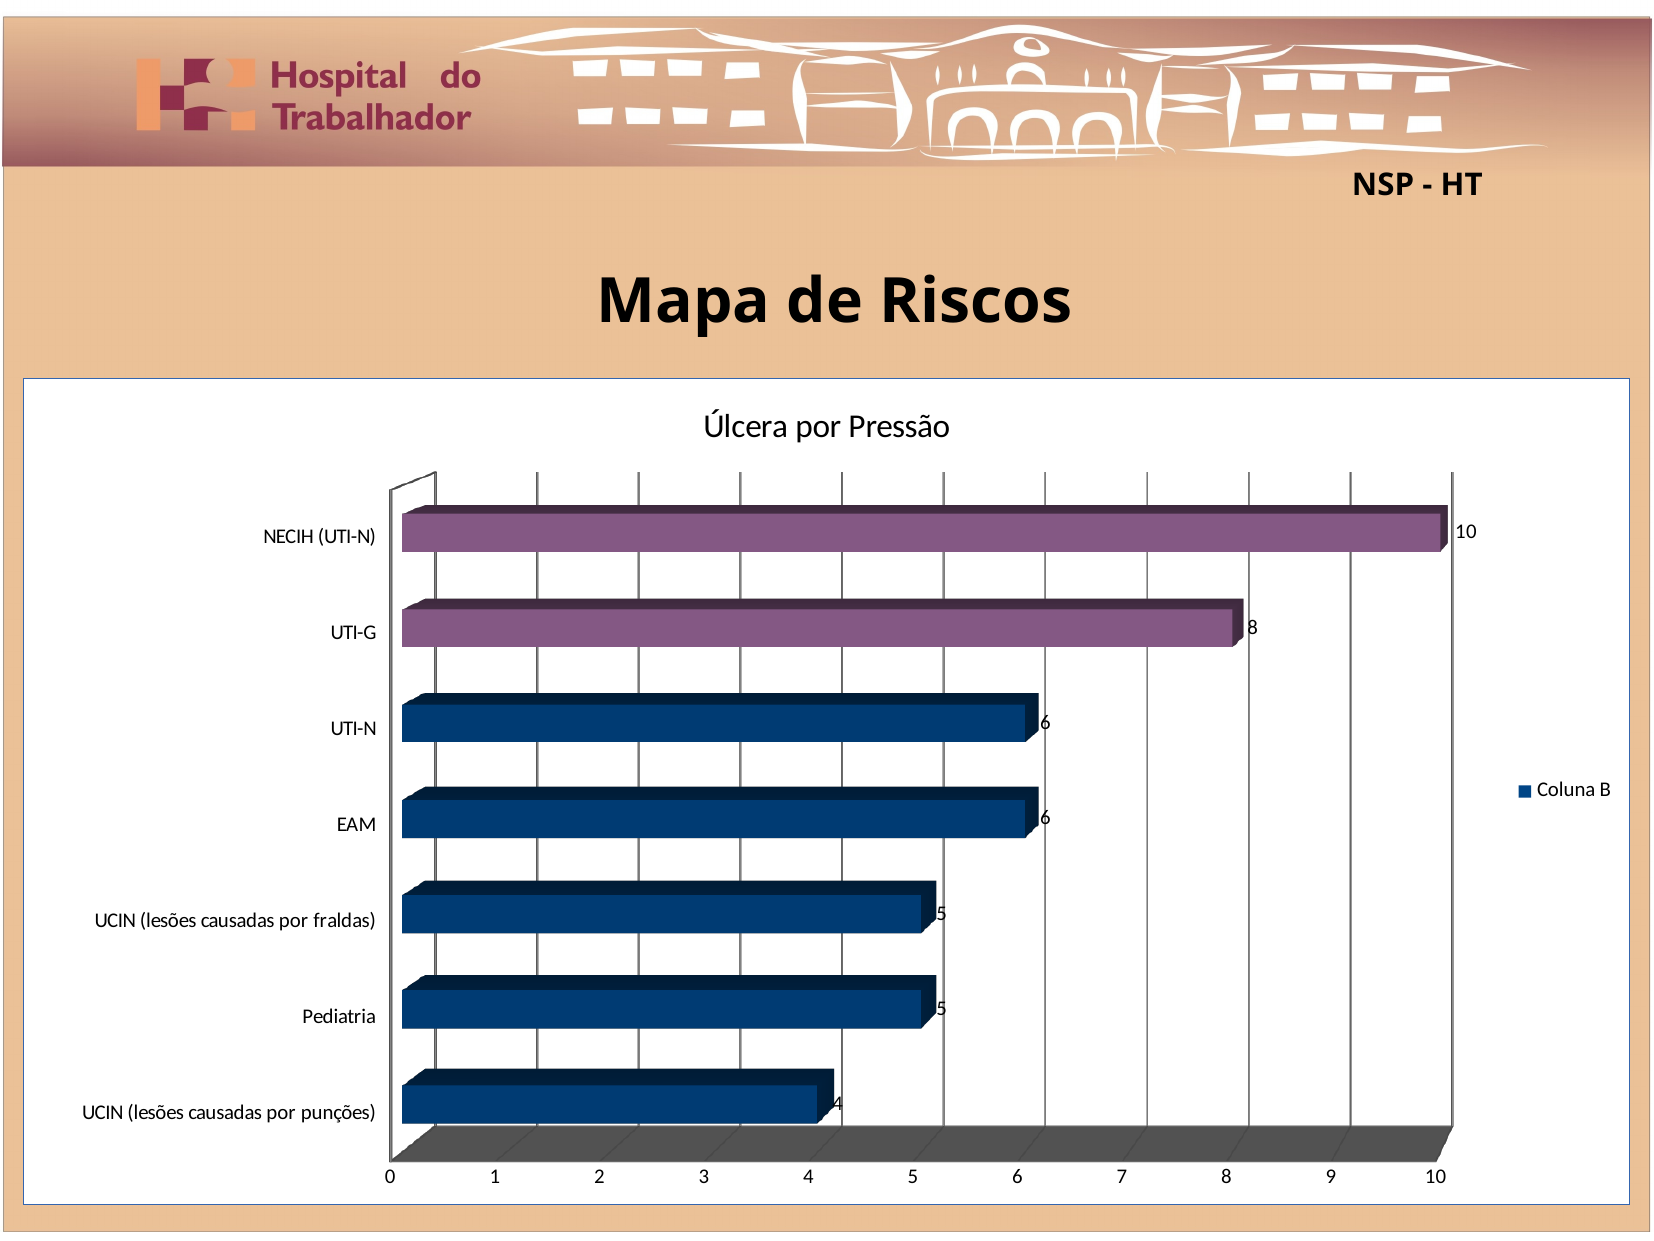

NSP - HT
 Mapa de Riscos
[unsupported chart]